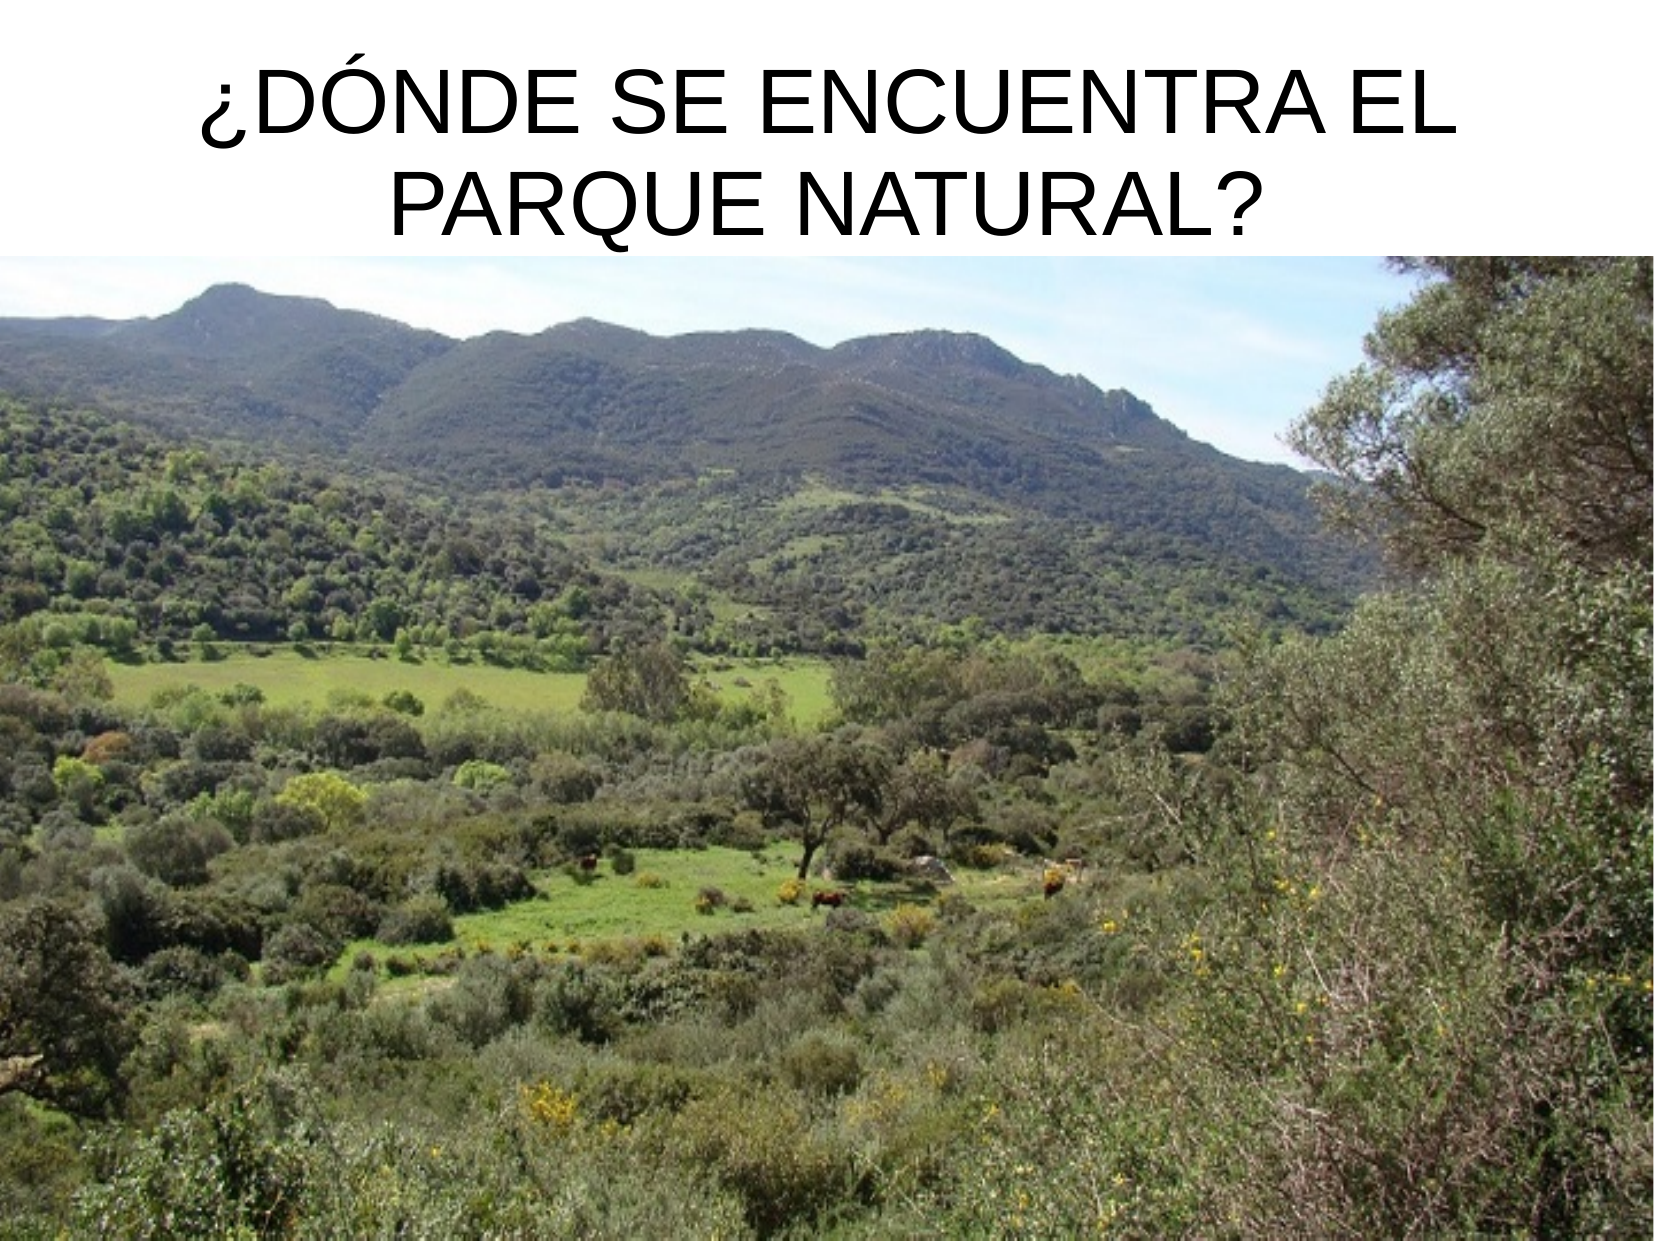

# ¿DÓNDE SE ENCUENTRA EL PARQUE NATURAL?
 El joven Parque Natural del Estrecho, presenta gran diversidad de relieves y paisajes. Esta riqueza se refleja en todos los ámbitos: flora, fauna, climatología, historia y folklore, constituyendo un lugar ideal para visitar y disfrutar de actividades tan diversas como la recolección de setas y la práctica de deportes en la naturaleza.